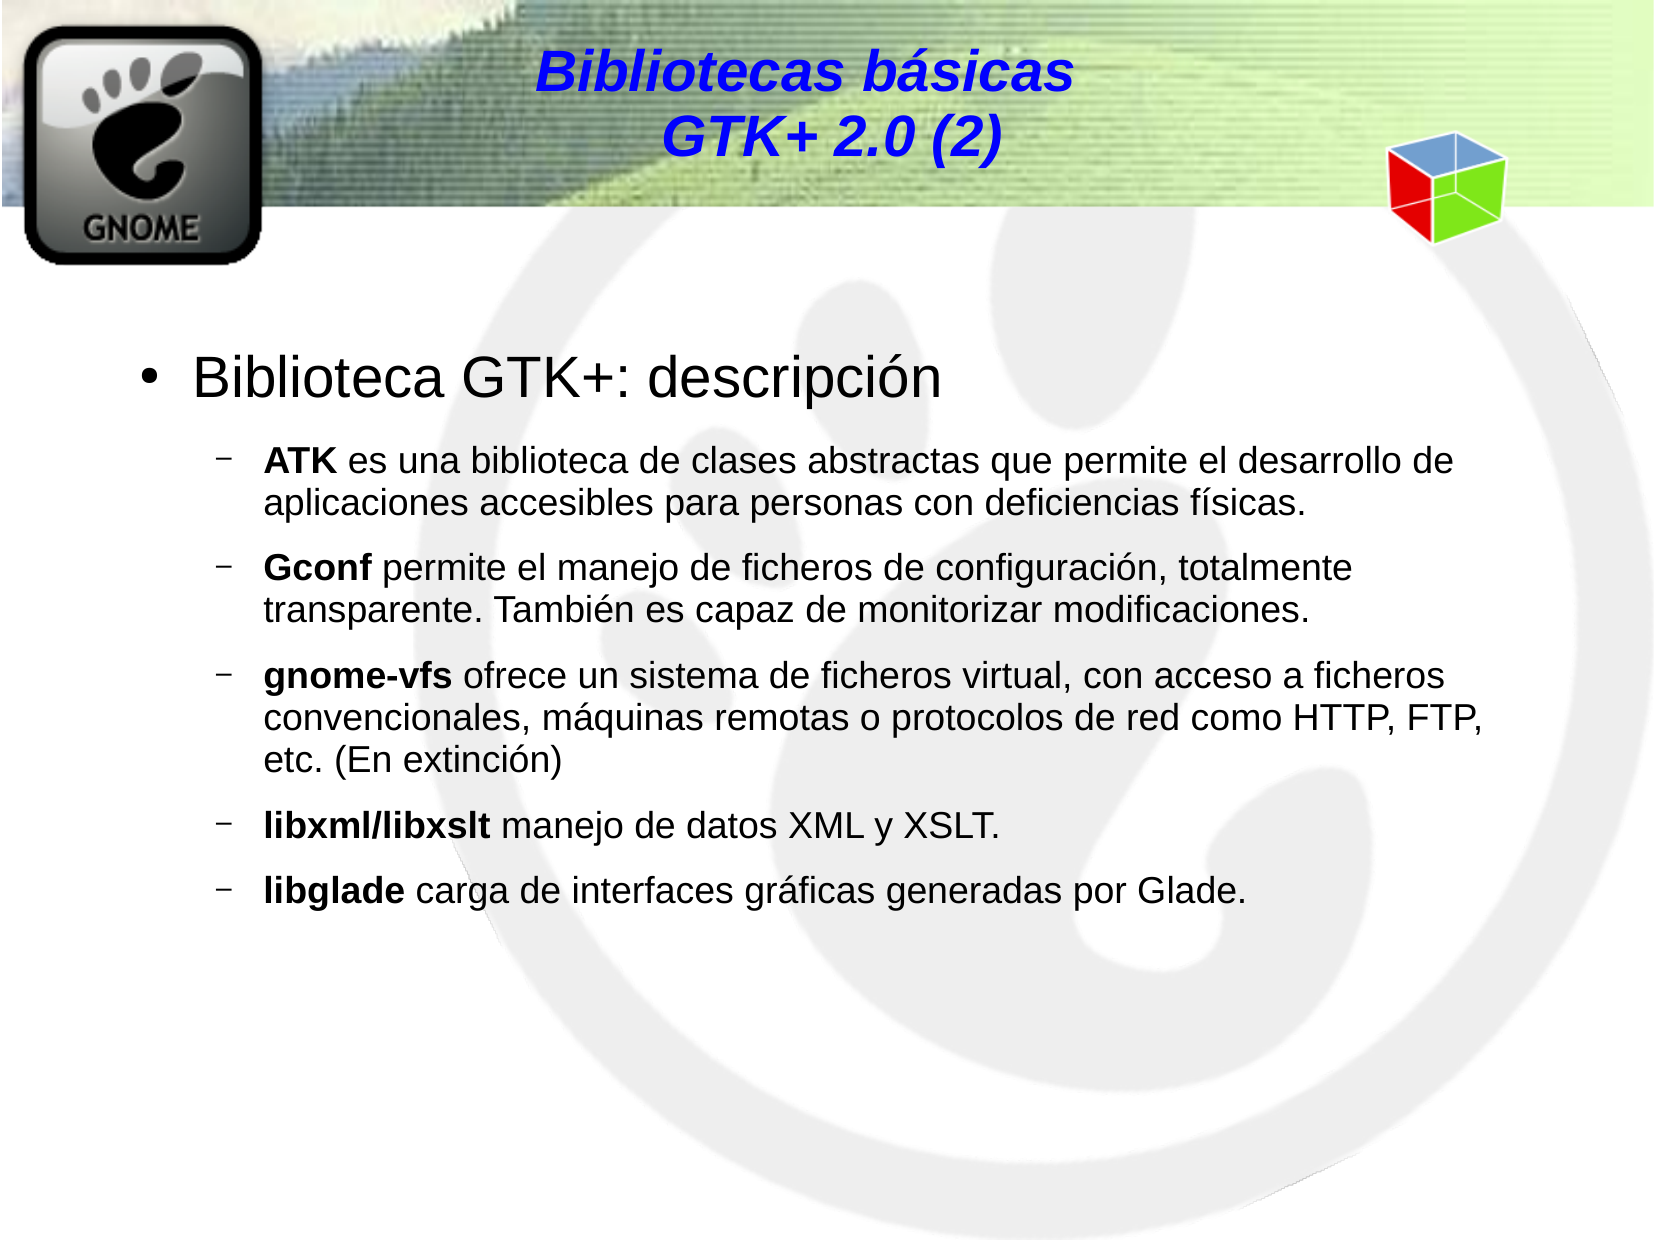

# Bibliotecas básicas GTK+ 2.0 (2)
Biblioteca GTK+: descripción
ATK es una biblioteca de clases abstractas que permite el desarrollo de aplicaciones accesibles para personas con deficiencias físicas.
Gconf permite el manejo de ficheros de configuración, totalmente transparente. También es capaz de monitorizar modificaciones.
gnome-vfs ofrece un sistema de ficheros virtual, con acceso a ficheros convencionales, máquinas remotas o protocolos de red como HTTP, FTP, etc. (En extinción)
libxml/libxslt manejo de datos XML y XSLT.
libglade carga de interfaces gráficas generadas por Glade.